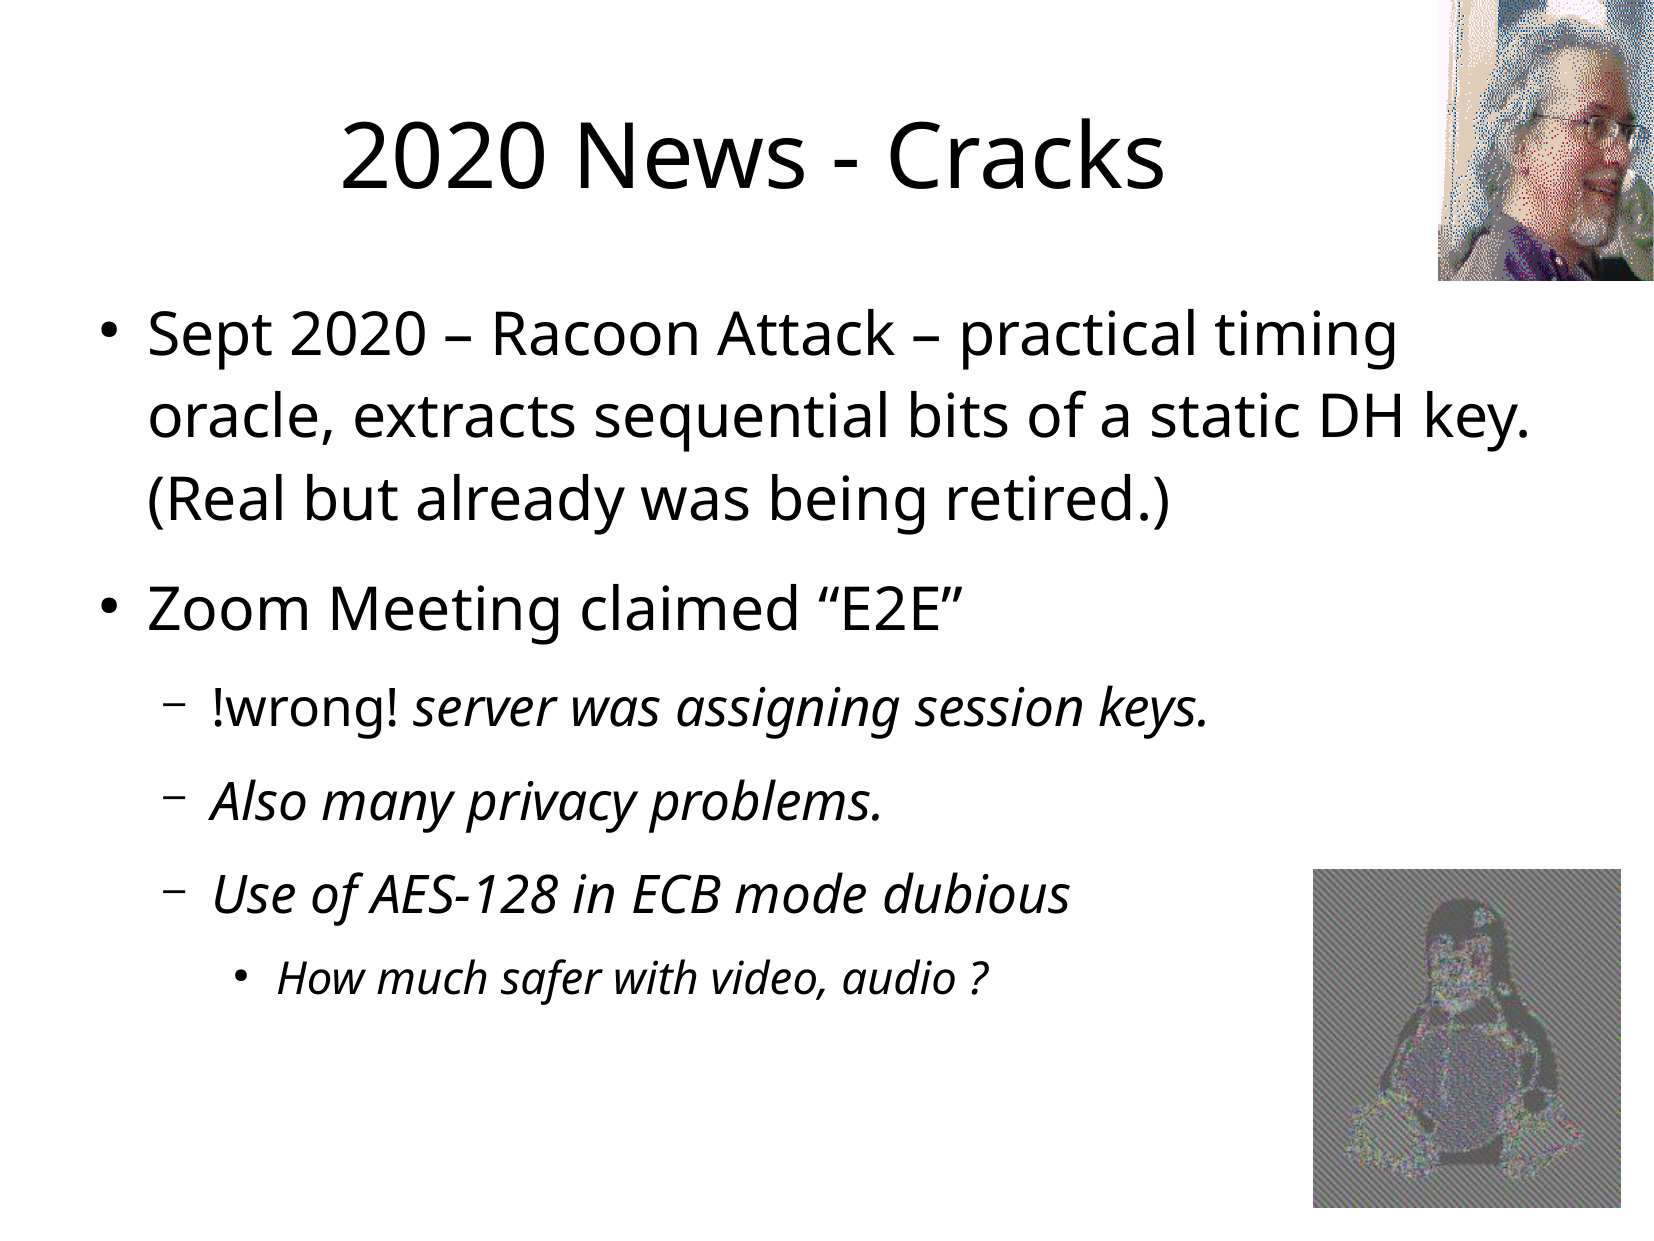

# 2020 News - Cracks
Sept 2020 – Racoon Attack – practical timing oracle, extracts sequential bits of a static DH key. (Real but already was being retired.)
Zoom Meeting claimed “E2E”
!wrong! server was assigning session keys.
Also many privacy problems.
Use of AES-128 in ECB mode dubious
How much safer with video, audio ?